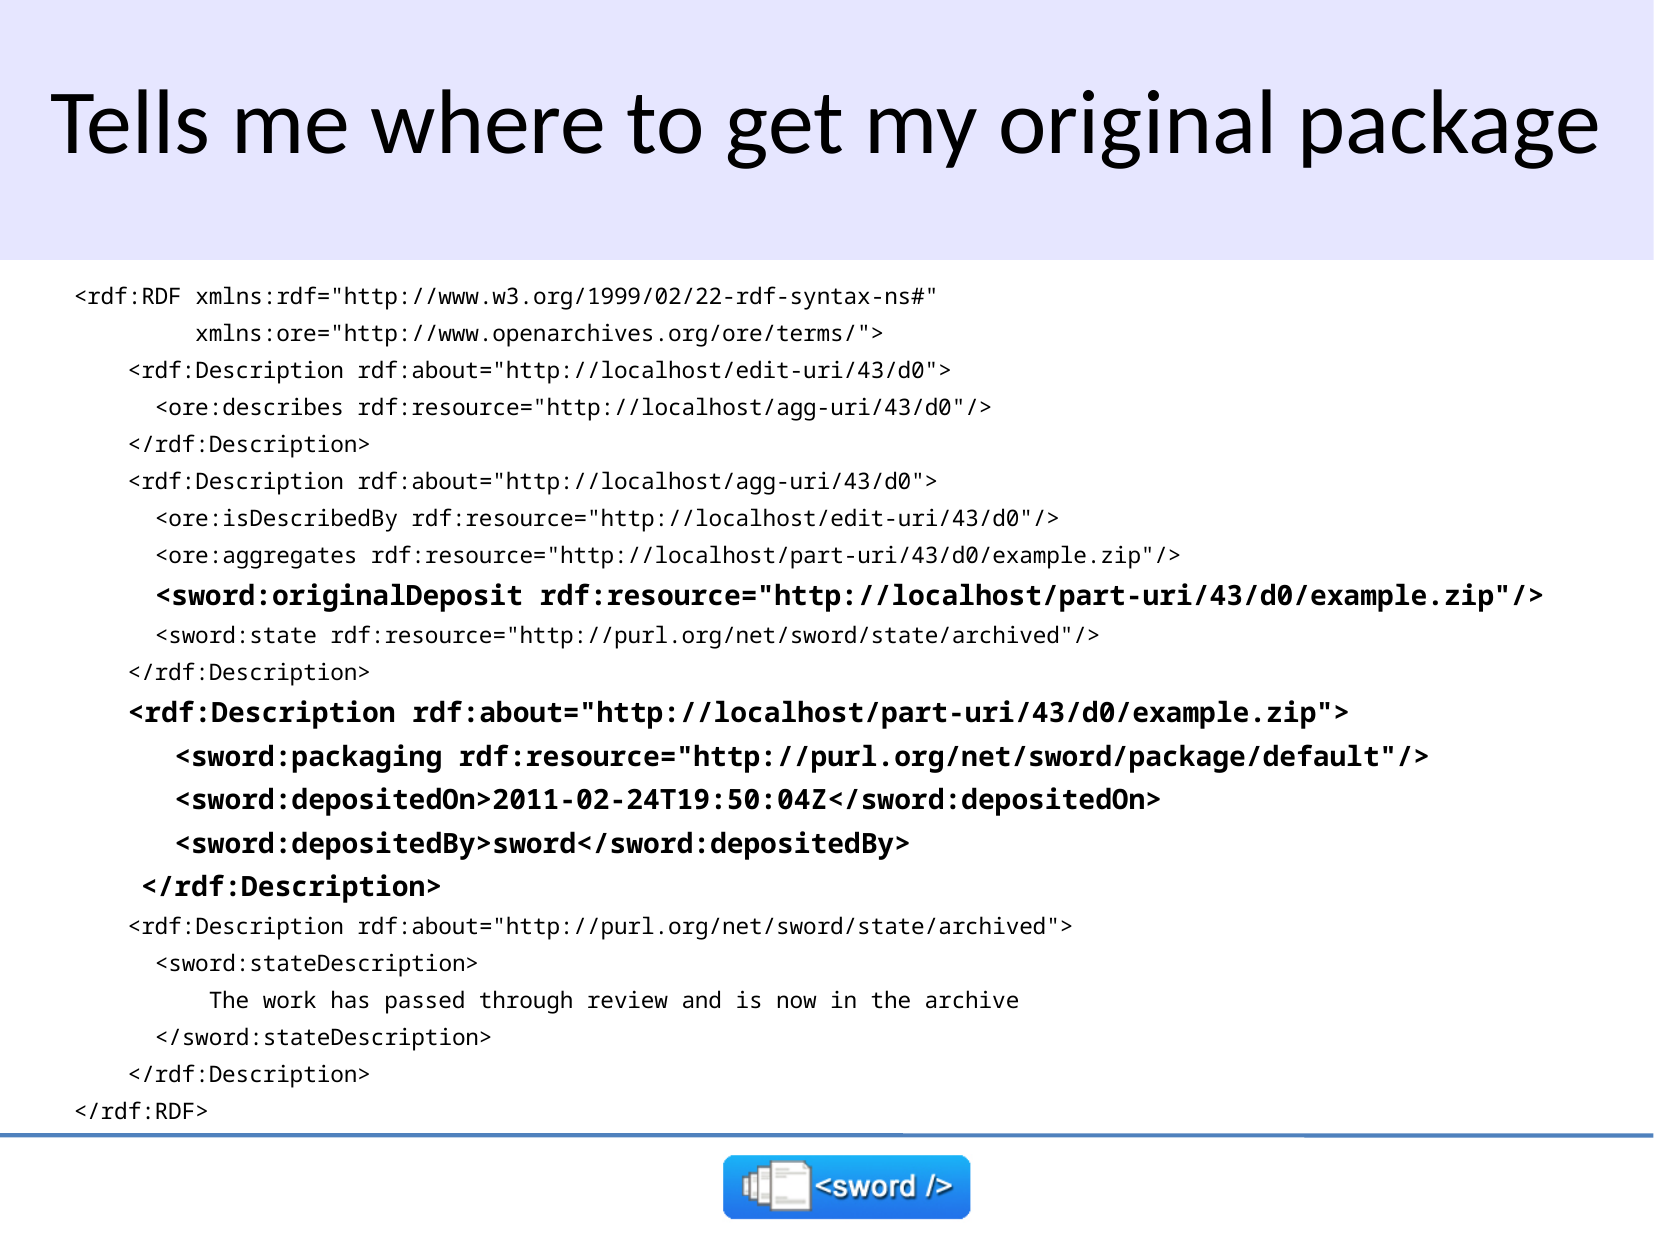

Tells me where to get my original package
# <rdf:RDF xmlns:rdf="http://www.w3.org/1999/02/22-rdf-syntax-ns#"
 xmlns:ore="http://www.openarchives.org/ore/terms/">
 <rdf:Description rdf:about="http://localhost/edit-uri/43/d0">
 <ore:describes rdf:resource="http://localhost/agg-uri/43/d0"/>
 </rdf:Description>
 <rdf:Description rdf:about="http://localhost/agg-uri/43/d0">
 <ore:isDescribedBy rdf:resource="http://localhost/edit-uri/43/d0"/>
 <ore:aggregates rdf:resource="http://localhost/part-uri/43/d0/example.zip"/>
 <sword:originalDeposit rdf:resource="http://localhost/part-uri/43/d0/example.zip"/>
 <sword:state rdf:resource="http://purl.org/net/sword/state/archived"/>
 </rdf:Description>
 <rdf:Description rdf:about="http://localhost/part-uri/43/d0/example.zip">
 <sword:packaging rdf:resource="http://purl.org/net/sword/package/default"/>
 <sword:depositedOn>2011-02-24T19:50:04Z</sword:depositedOn>
 <sword:depositedBy>sword</sword:depositedBy>
 </rdf:Description>
 <rdf:Description rdf:about="http://purl.org/net/sword/state/archived">
 <sword:stateDescription>
 The work has passed through review and is now in the archive
 </sword:stateDescription>
 </rdf:Description>
</rdf:RDF>